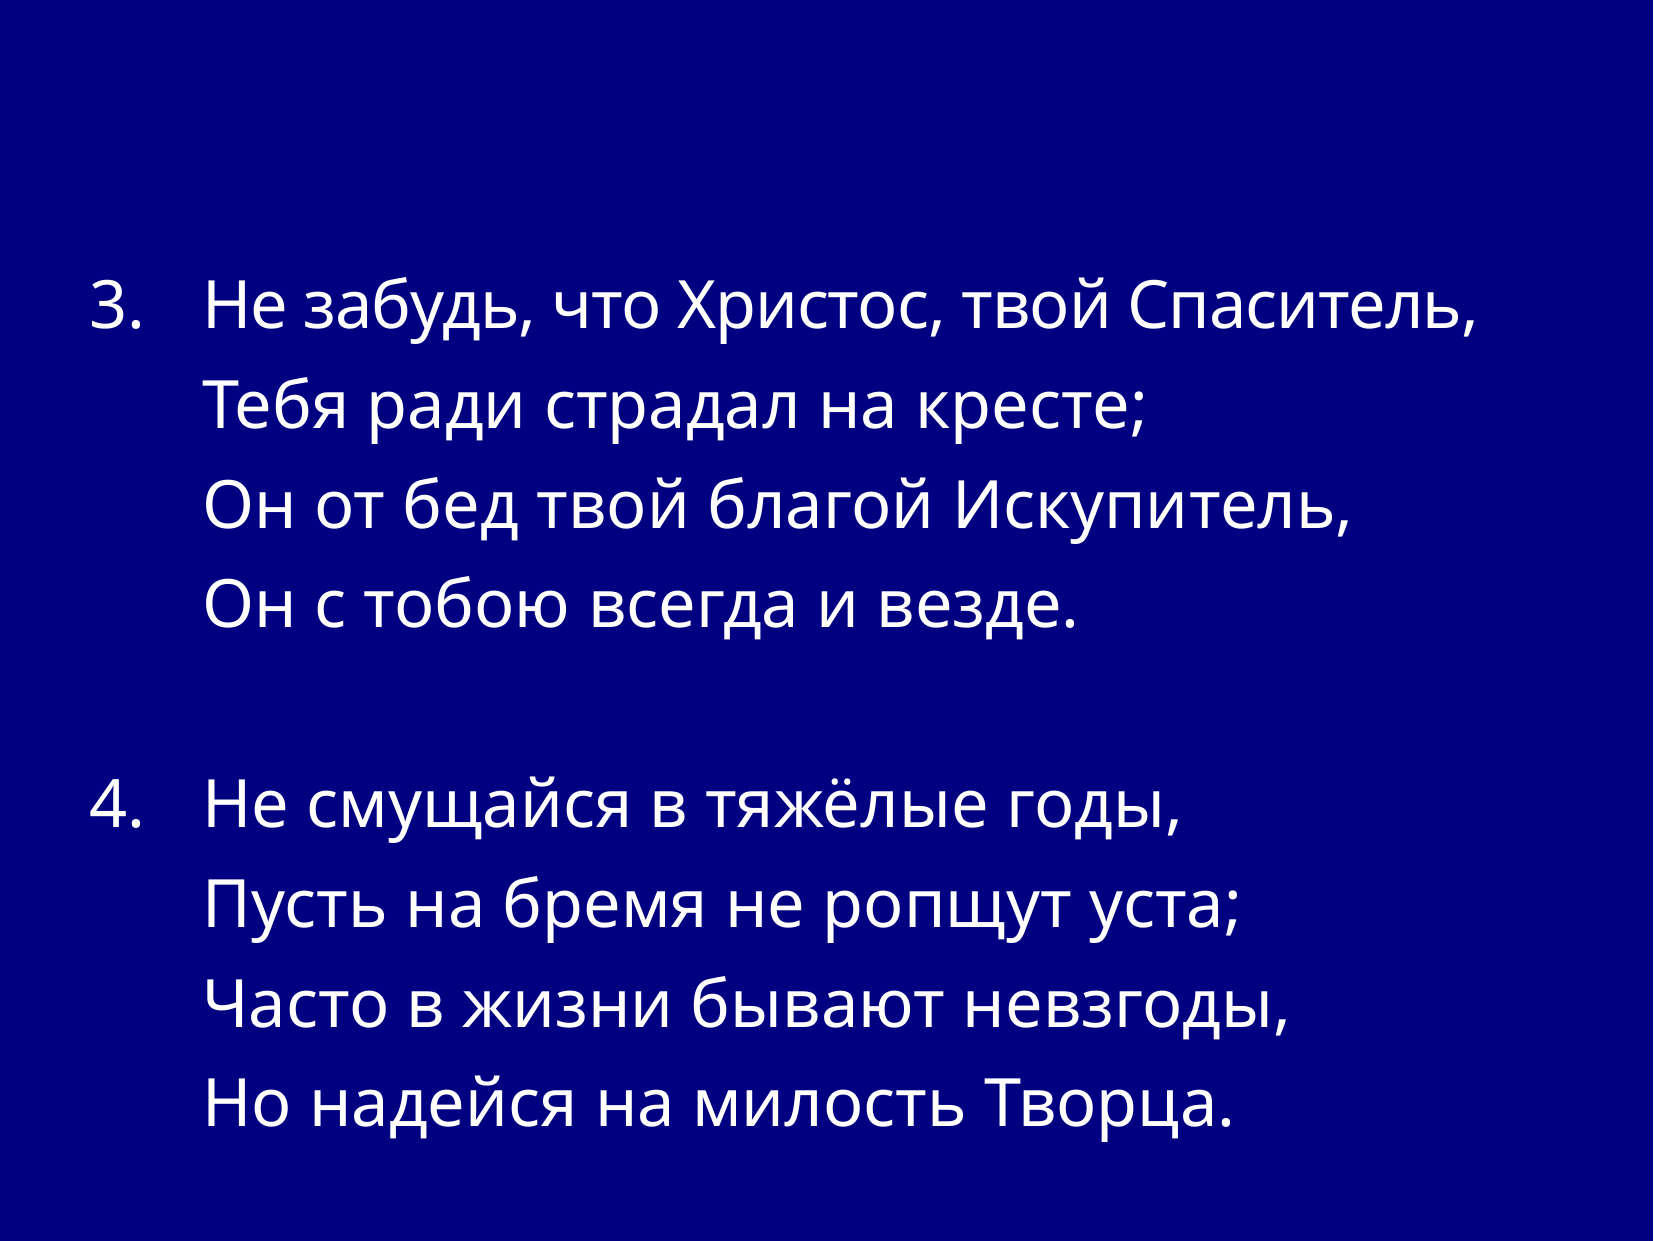

3.	Не забудь, что Христос, твой Спаситель,
	Тебя ради страдал на кресте;
	Он от бед твой благой Искупитель,
	Он с тобою всегда и везде.
4.	Не смущайся в тяжёлые годы,
	Пусть на бремя не ропщут уста;
	Часто в жизни бывают невзгоды,
	Но надейся на милость Творца.